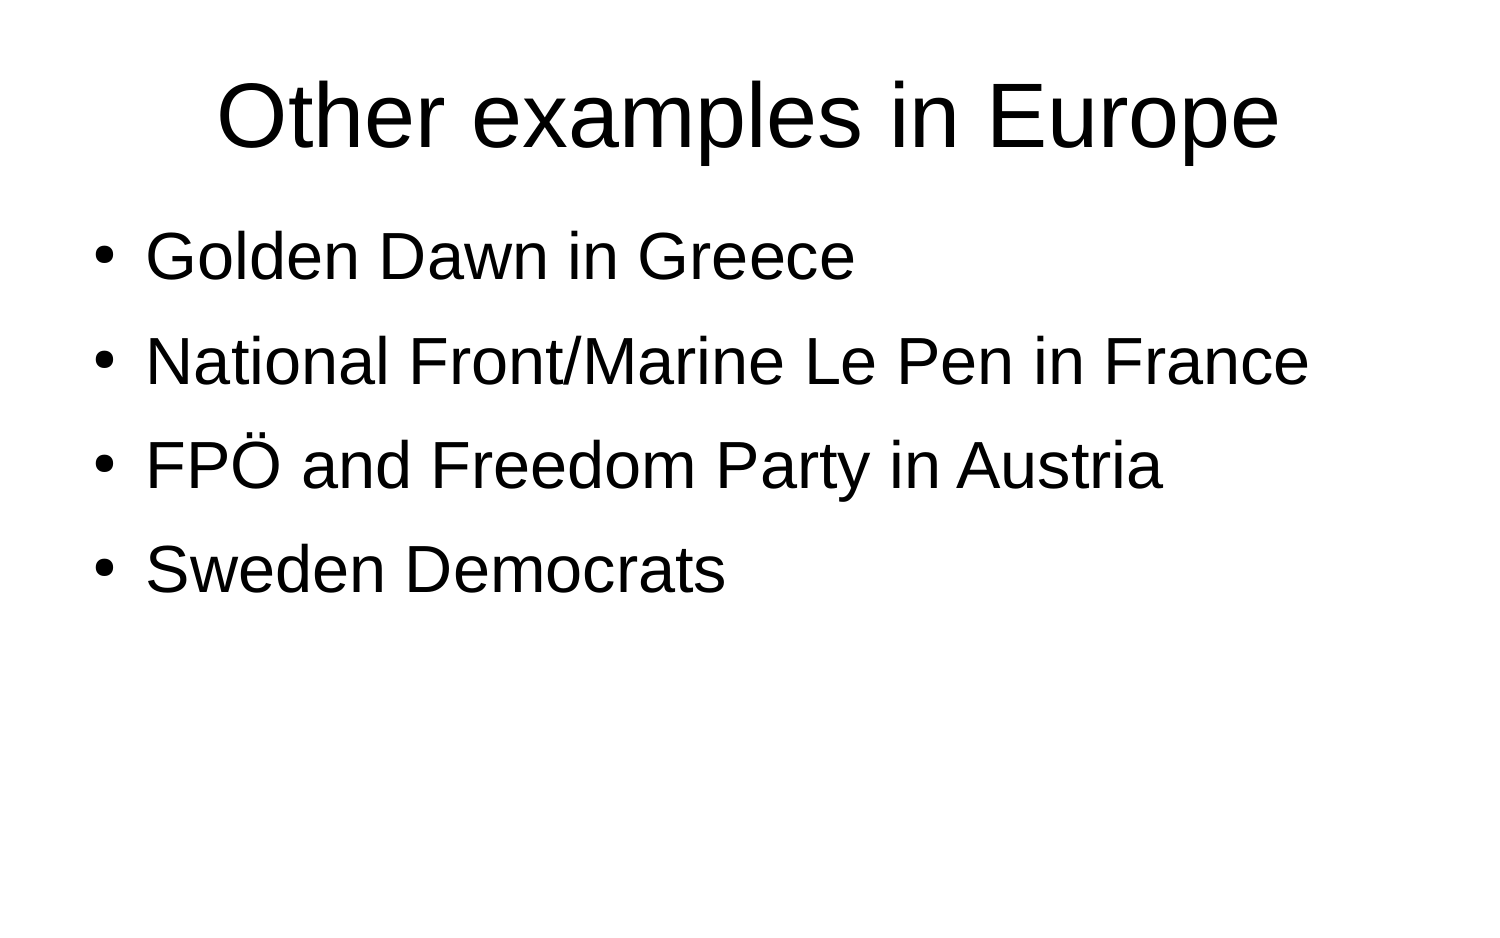

# Other examples in Europe
Golden Dawn in Greece
National Front/Marine Le Pen in France
FPÖ and Freedom Party in Austria
Sweden Democrats